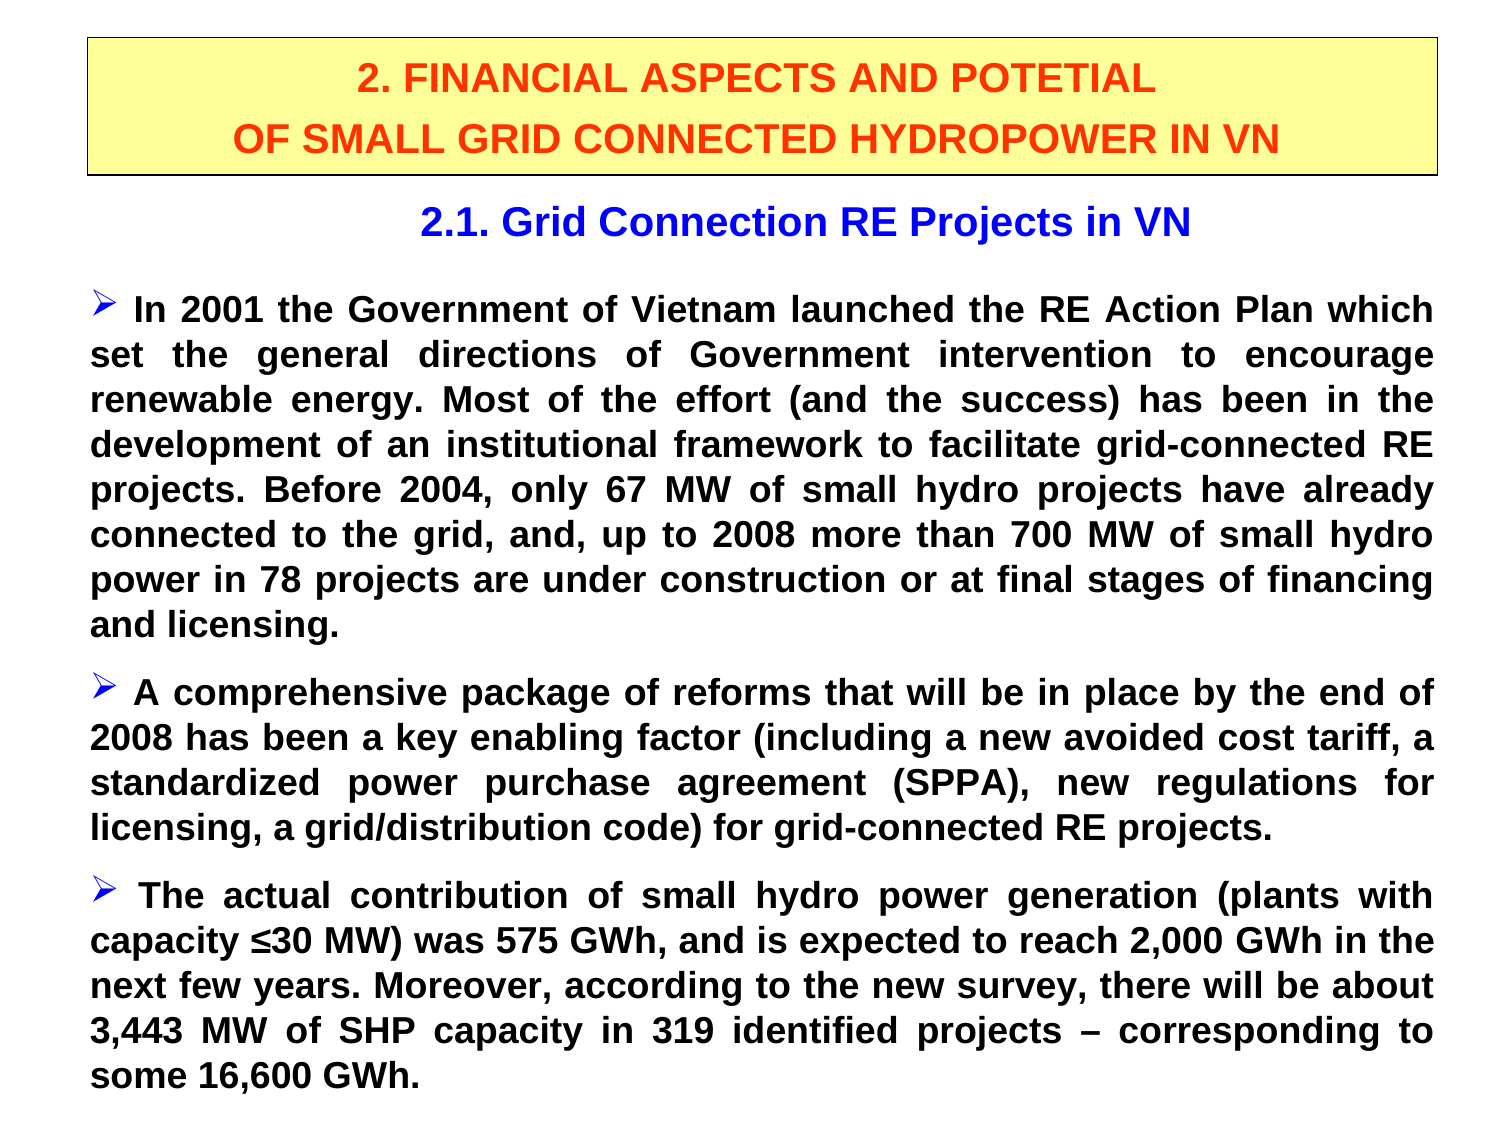

2. FINANCIAL ASPECTS AND POTETIAL
OF SMALL GRID CONNECTED HYDROPOWER IN VN
2.1. Grid Connection RE Projects in VN
 In 2001 the Government of Vietnam launched the RE Action Plan which set the general directions of Government intervention to encourage renewable energy. Most of the effort (and the success) has been in the development of an institutional framework to facilitate grid-connected RE projects. Before 2004, only 67 MW of small hydro projects have already connected to the grid, and, up to 2008 more than 700 MW of small hydro power in 78 projects are under construction or at final stages of financing and licensing.
 A comprehensive package of reforms that will be in place by the end of 2008 has been a key enabling factor (including a new avoided cost tariff, a standardized power purchase agreement (SPPA), new regulations for licensing, a grid/distribution code) for grid-connected RE projects.
 The actual contribution of small hydro power generation (plants with capacity ≤30 MW) was 575 GWh, and is expected to reach 2,000 GWh in the next few years. Moreover, according to the new survey, there will be about 3,443 MW of SHP capacity in 319 identified projects – corresponding to some 16,600 GWh.